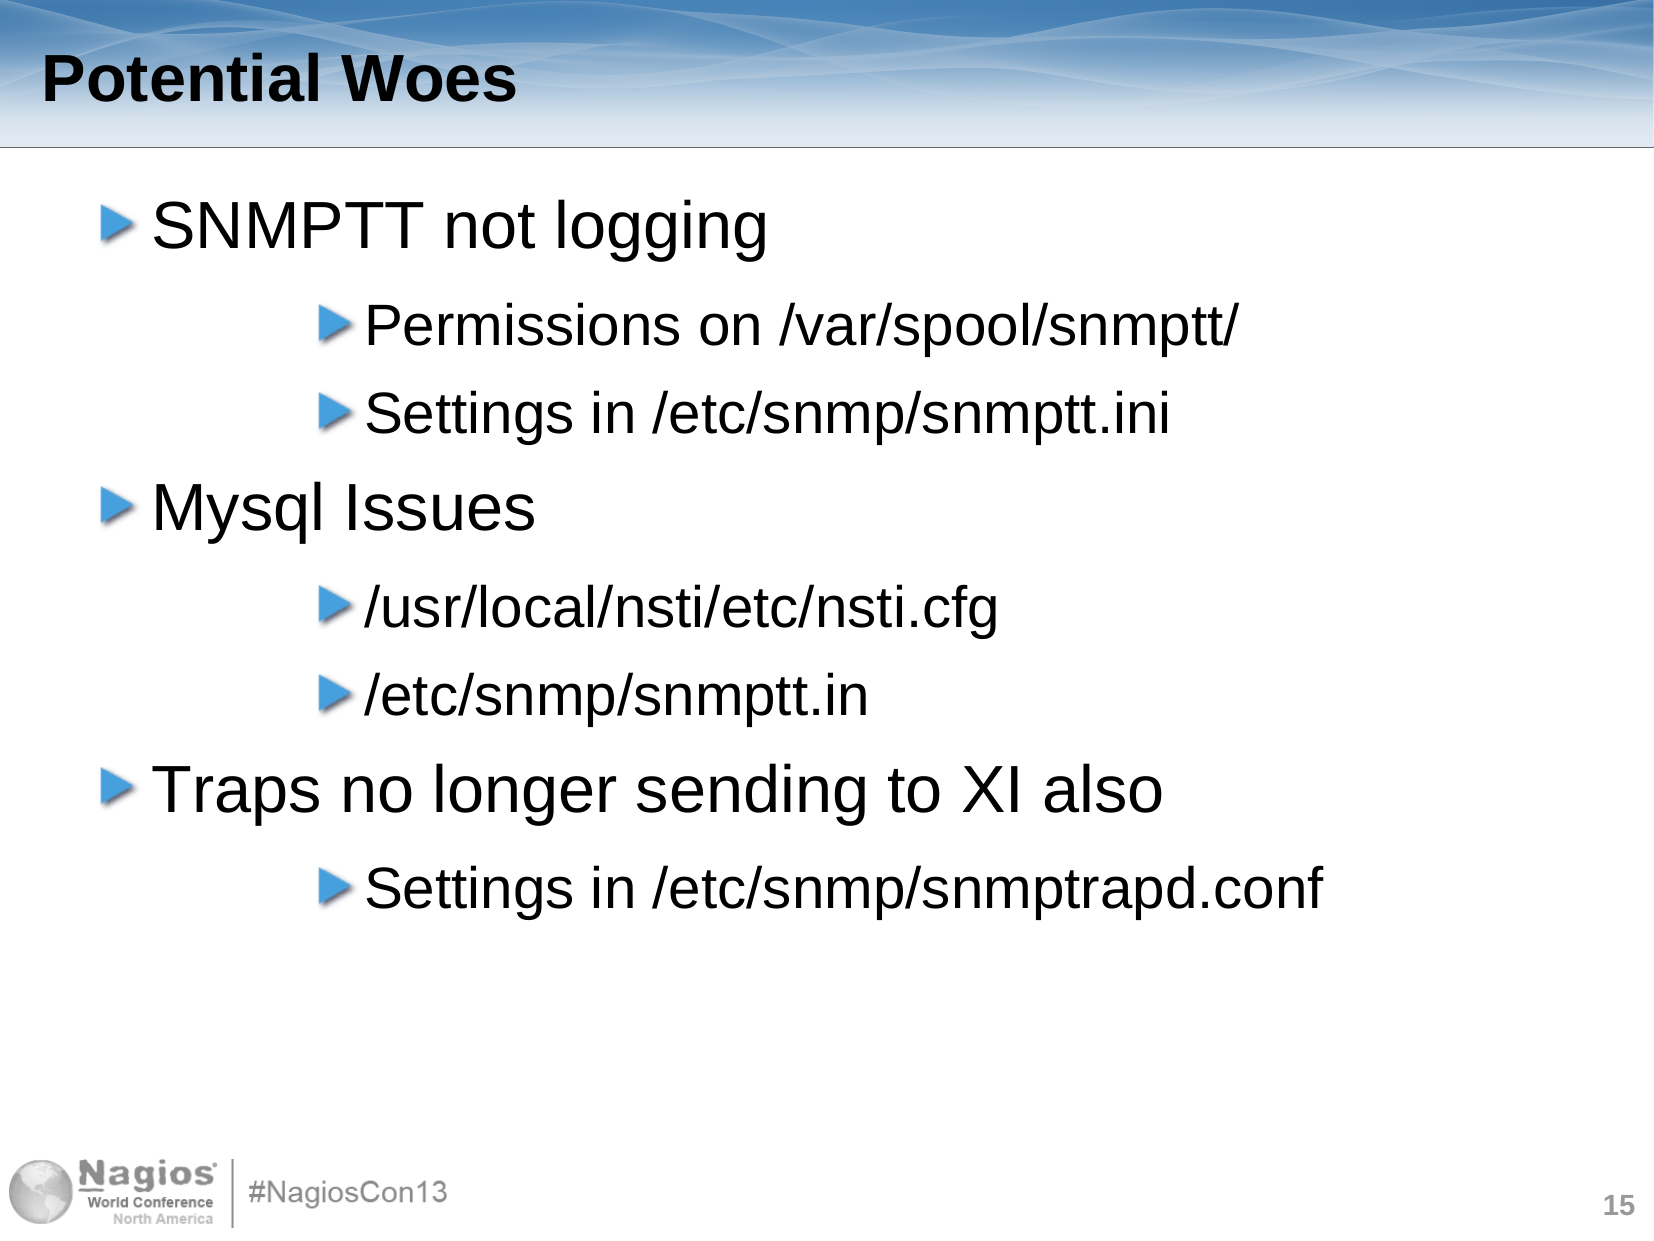

# Potential Woes
SNMPTT not logging
Permissions on /var/spool/snmptt/
Settings in /etc/snmp/snmptt.ini
Mysql Issues
/usr/local/nsti/etc/nsti.cfg
/etc/snmp/snmptt.in
Traps no longer sending to XI also
Settings in /etc/snmp/snmptrapd.conf
15